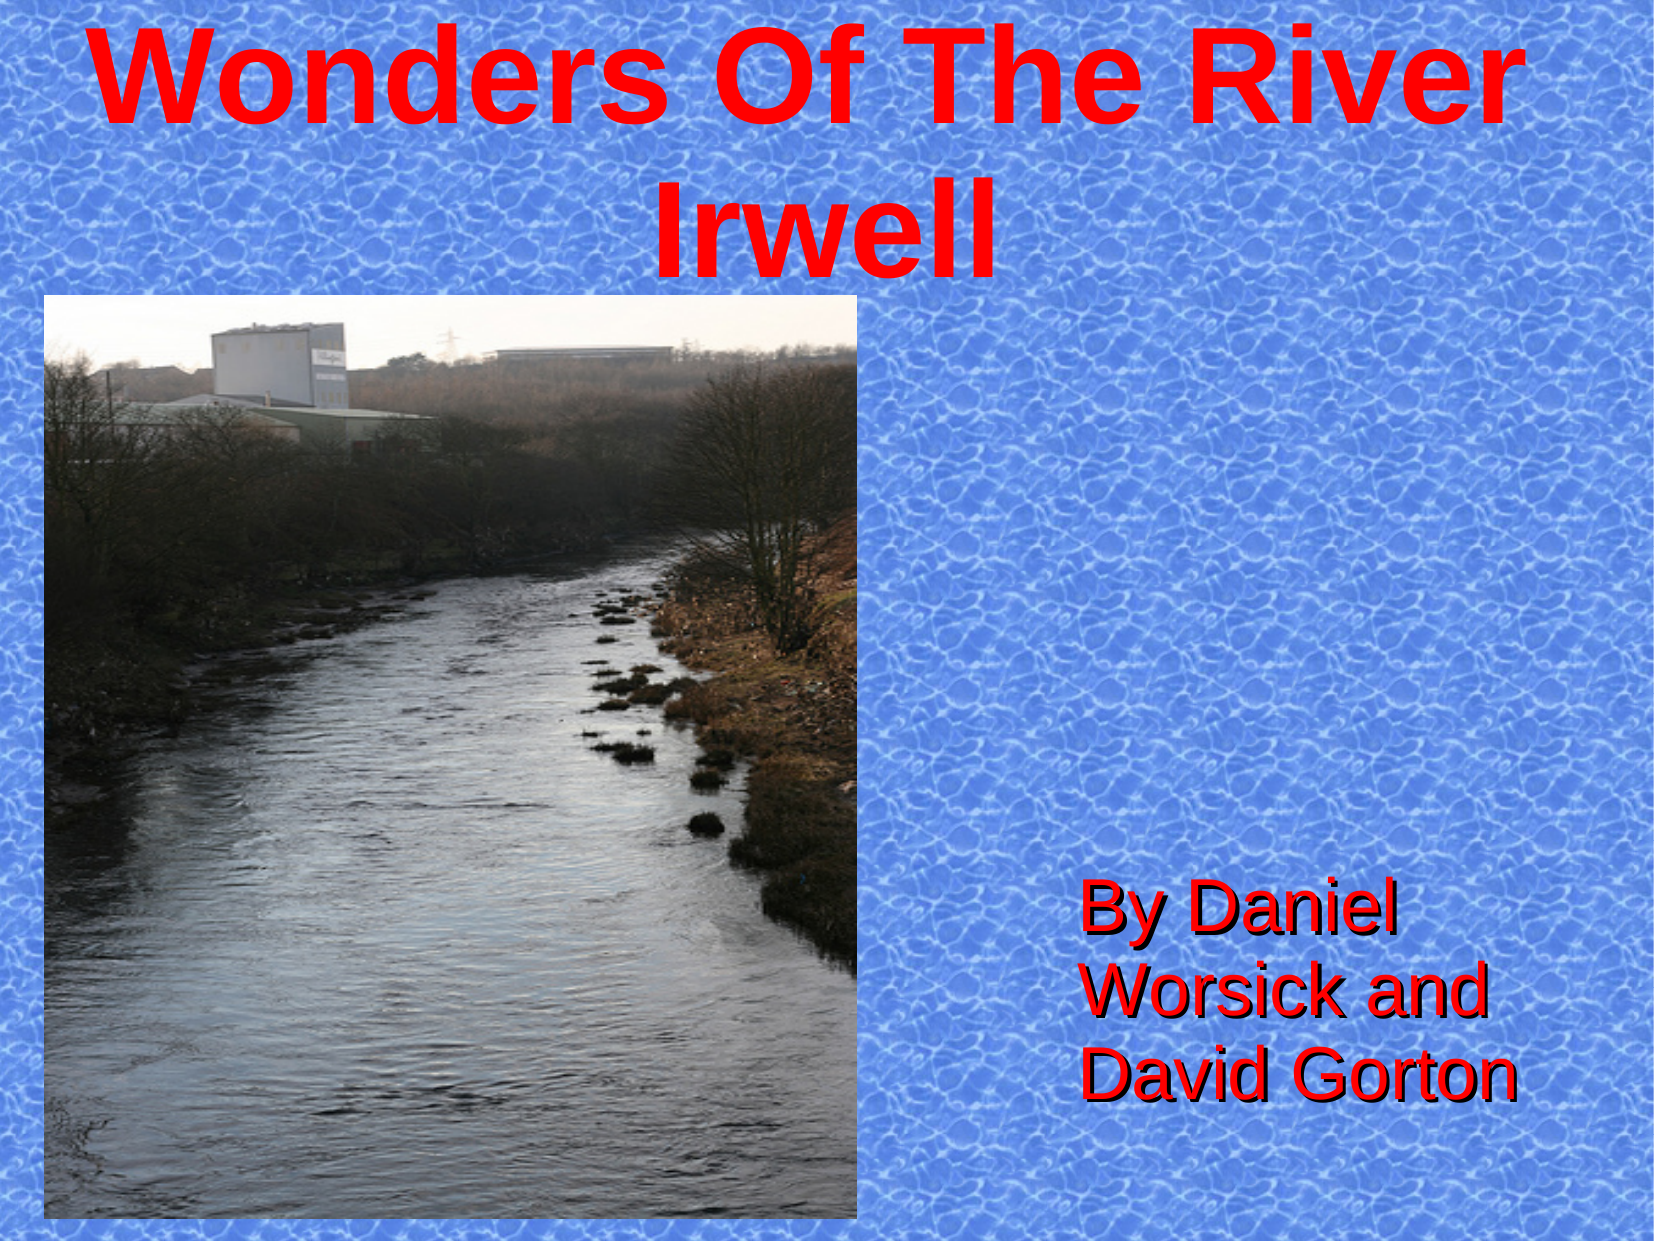

# Wonders Of The River Irwell
By Daniel Worsick and David Gorton